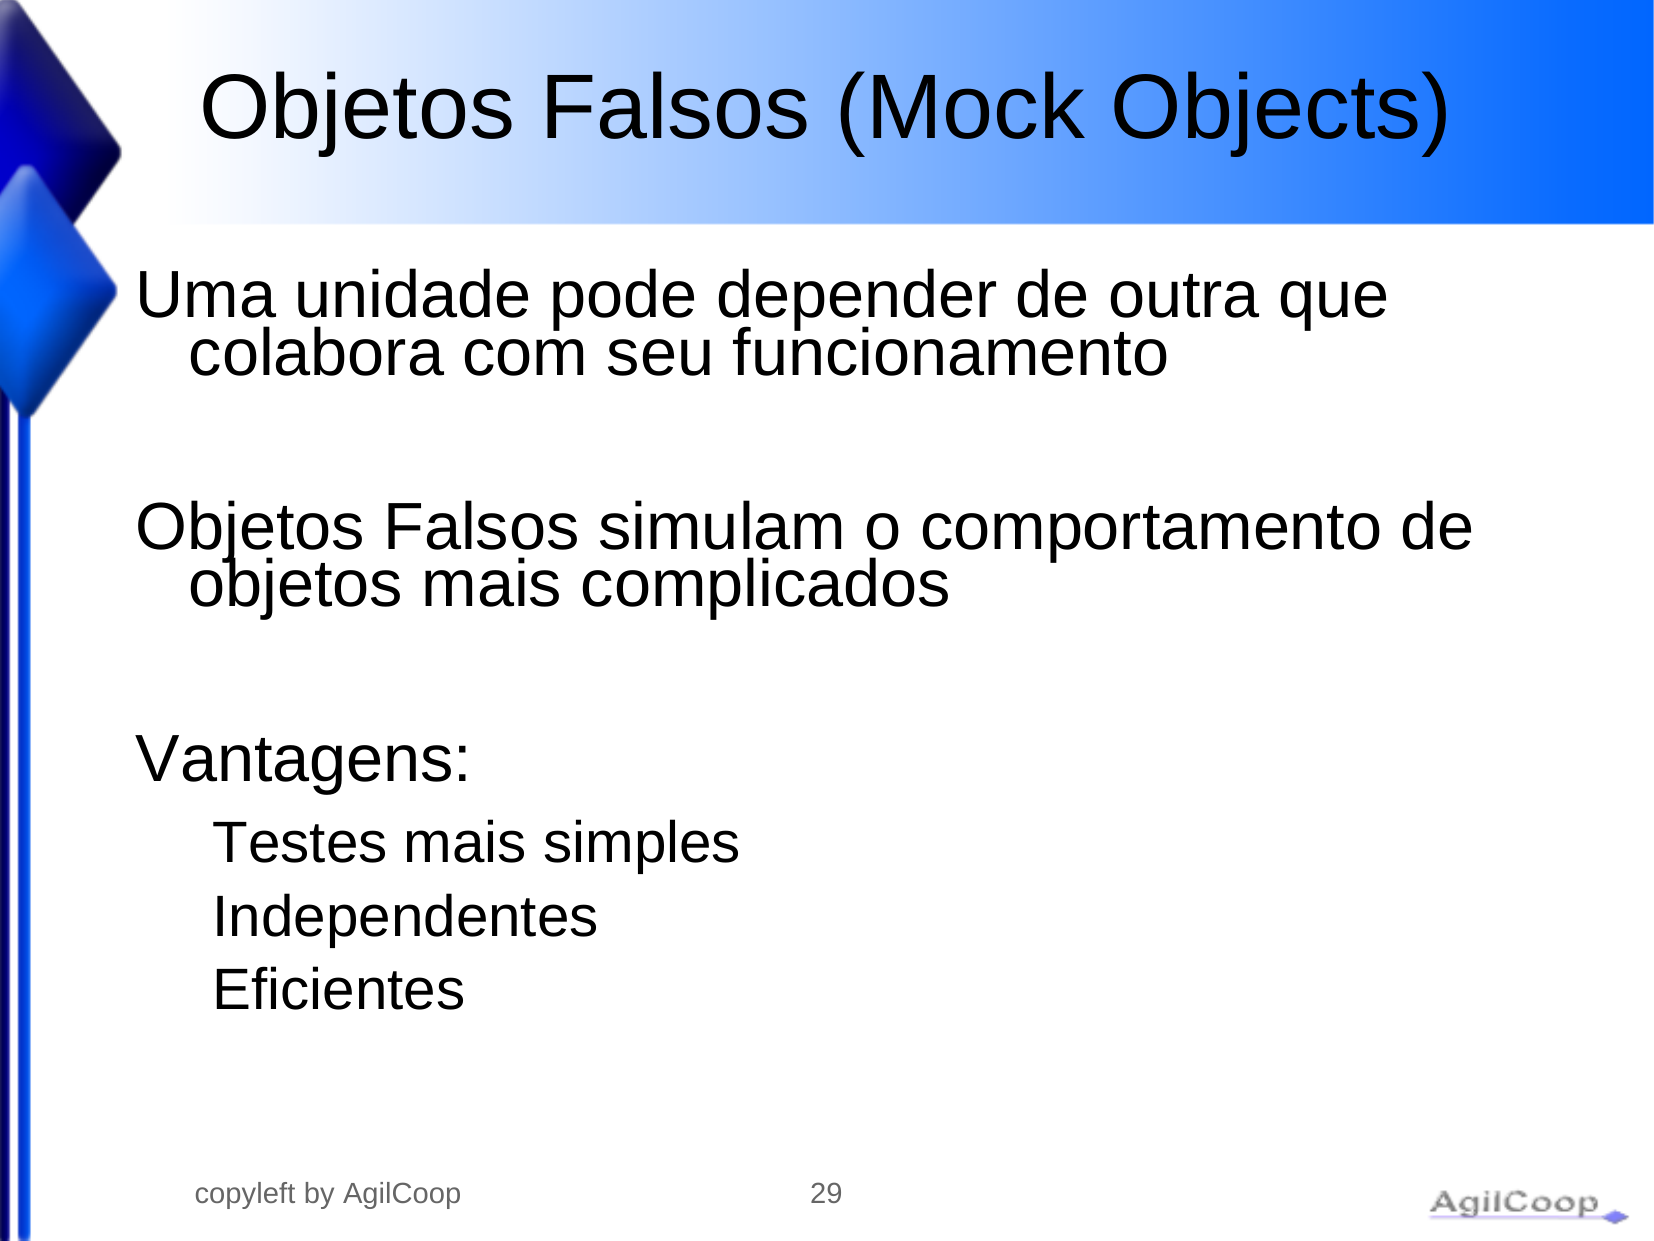

# Objetos Falsos (Mock Objects)
Uma unidade pode depender de outra que colabora com seu funcionamento
Objetos Falsos simulam o comportamento de objetos mais complicados
Vantagens:
Testes mais simples
Independentes
Eficientes
copyleft by AgilCoop
29